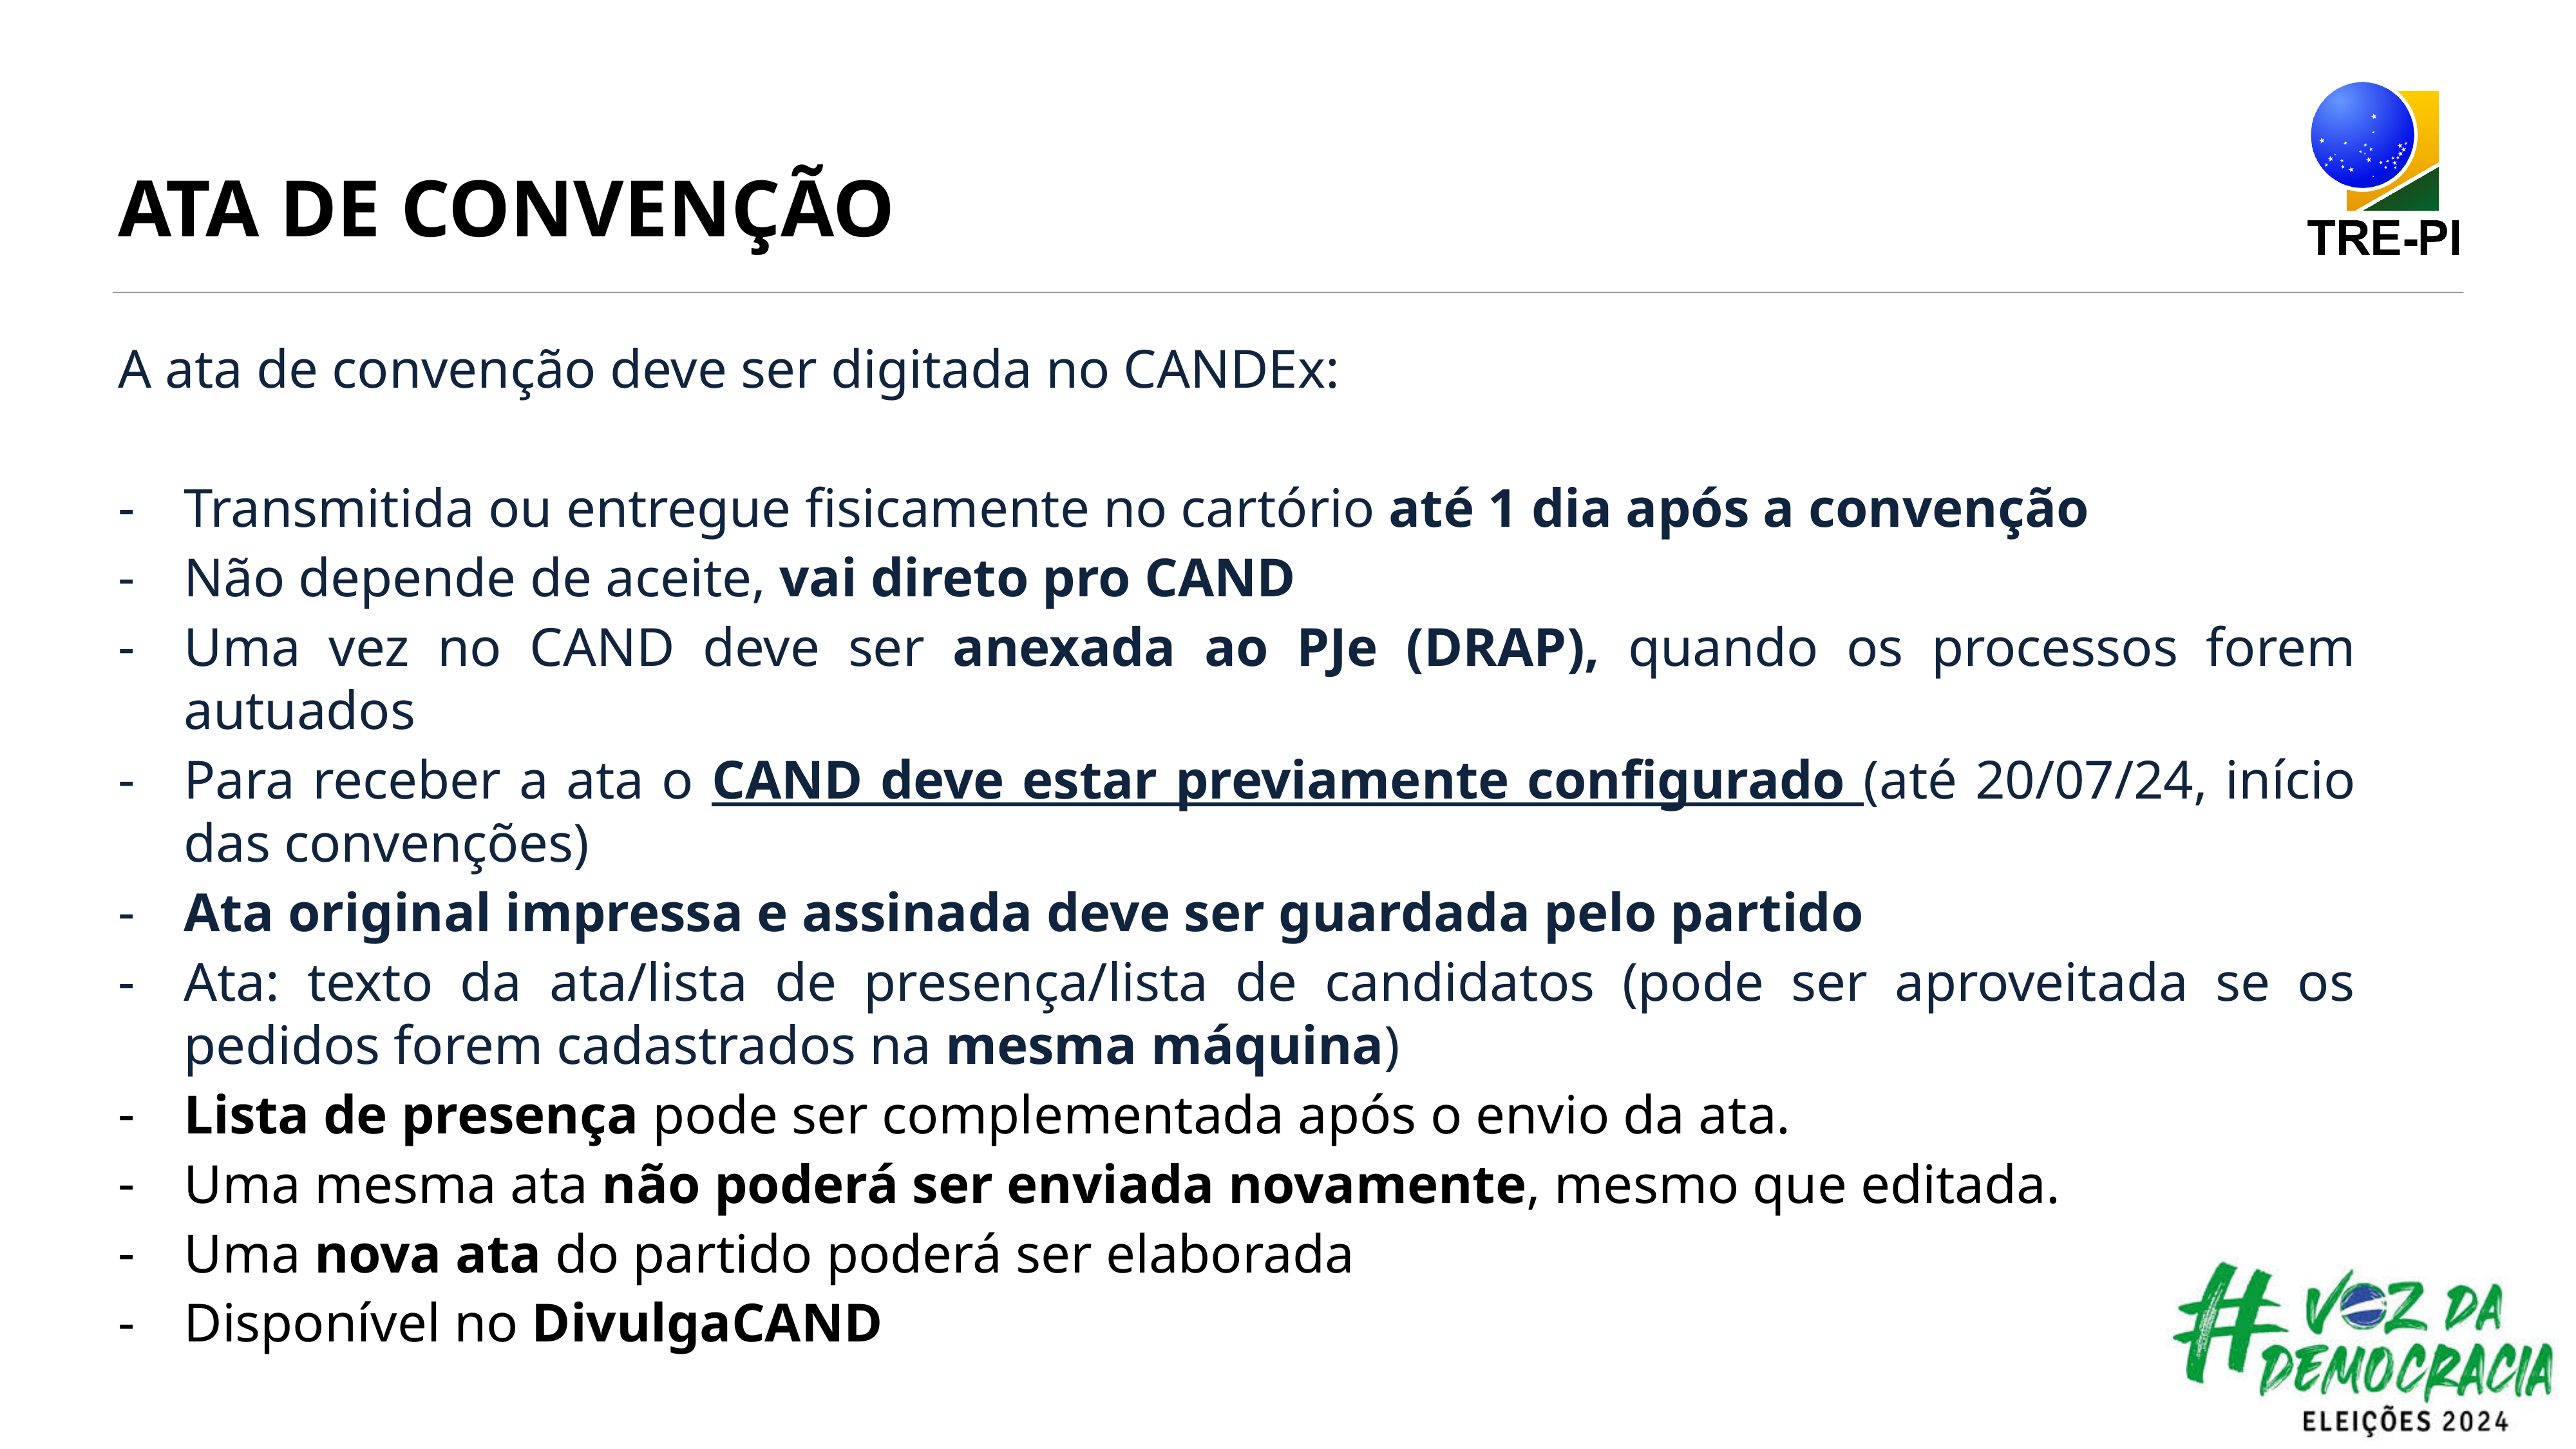

# ATA DE CONVENÇÃO
A ata de convenção deve ser digitada no CANDEx:
Transmitida ou entregue fisicamente no cartório até 1 dia após a convenção
Não depende de aceite, vai direto pro CAND
Uma vez no CAND deve ser anexada ao PJe (DRAP), quando os processos forem autuados
Para receber a ata o CAND deve estar previamente configurado (até 20/07/24, início das convenções)
Ata original impressa e assinada deve ser guardada pelo partido
Ata: texto da ata/lista de presença/lista de candidatos (pode ser aproveitada se os pedidos forem cadastrados na mesma máquina)
Lista de presença pode ser complementada após o envio da ata.
Uma mesma ata não poderá ser enviada novamente, mesmo que editada.
Uma nova ata do partido poderá ser elaborada
Disponível no DivulgaCAND